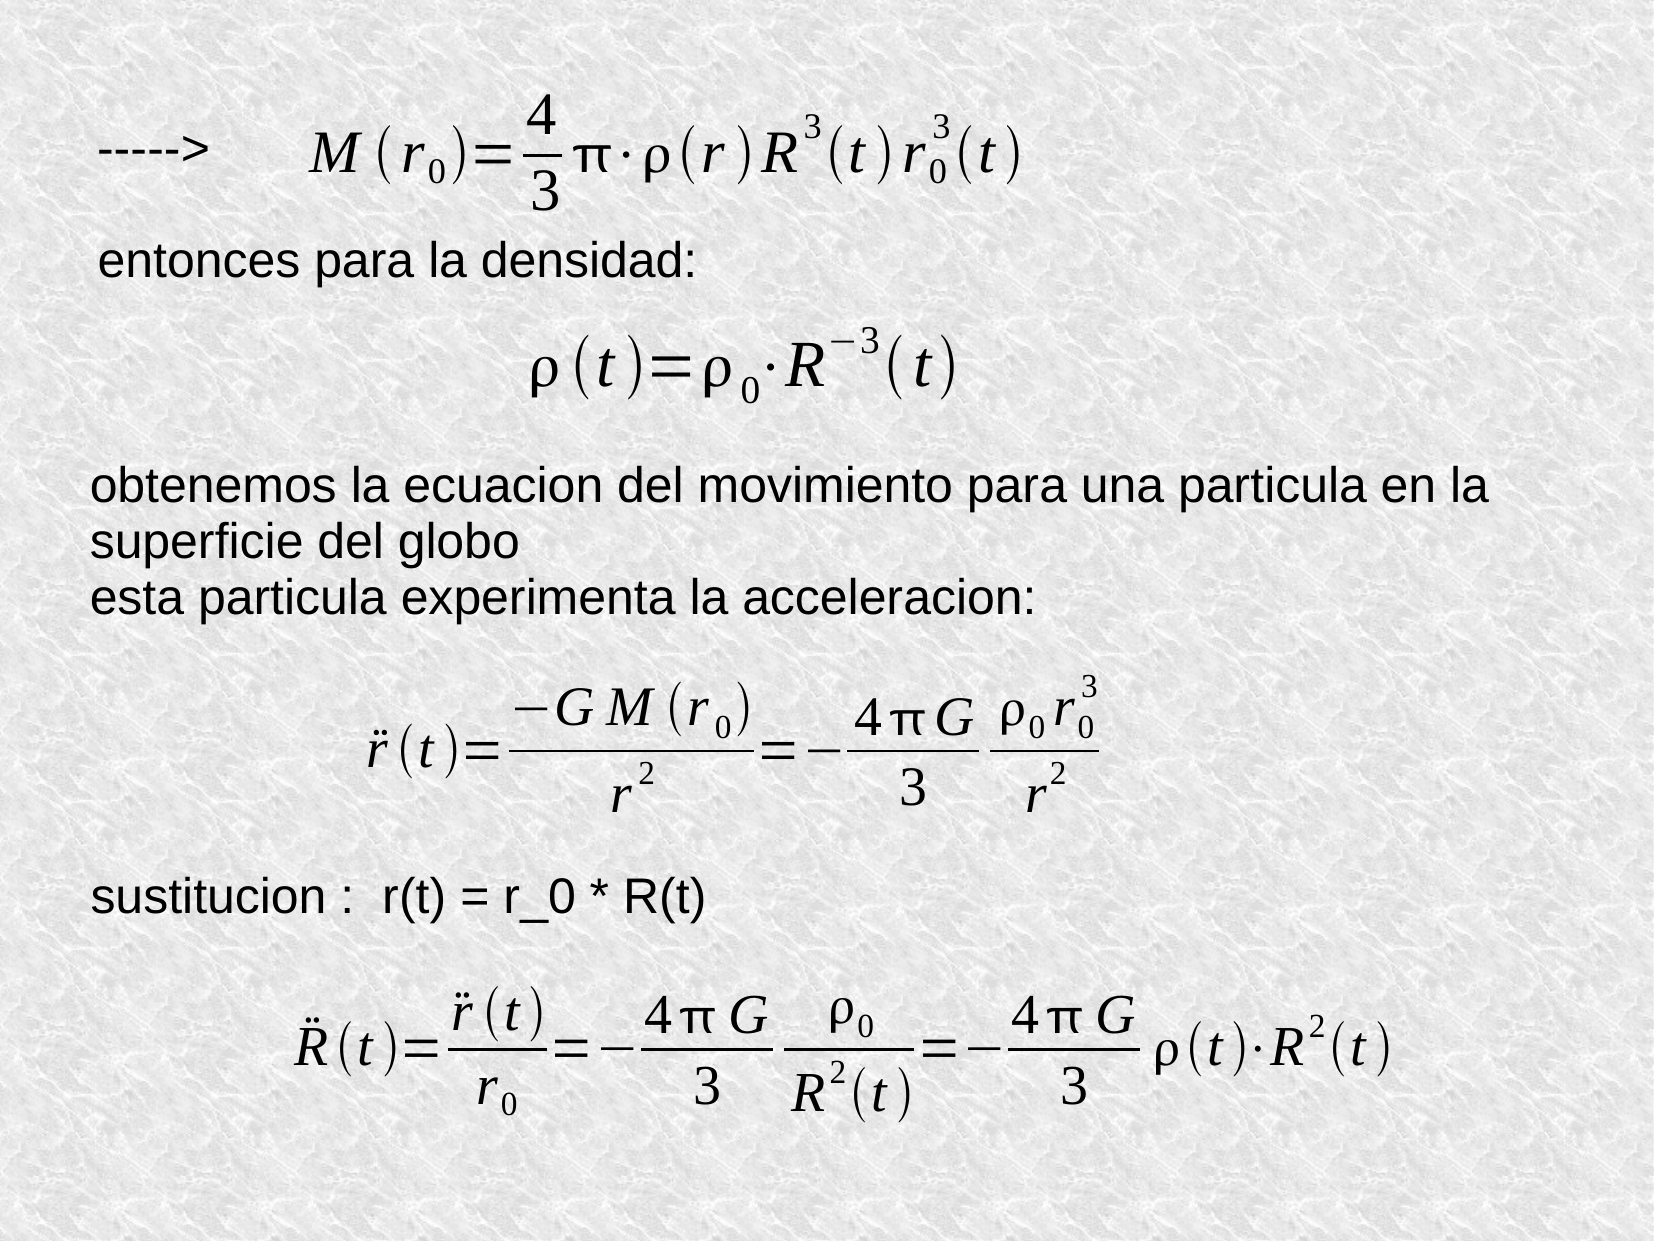

----->
entonces para la densidad:
obtenemos la ecuacion del movimiento para una particula en la
superficie del globo
esta particula experimenta la acceleracion:
sustitucion : r(t) = r_0 * R(t)